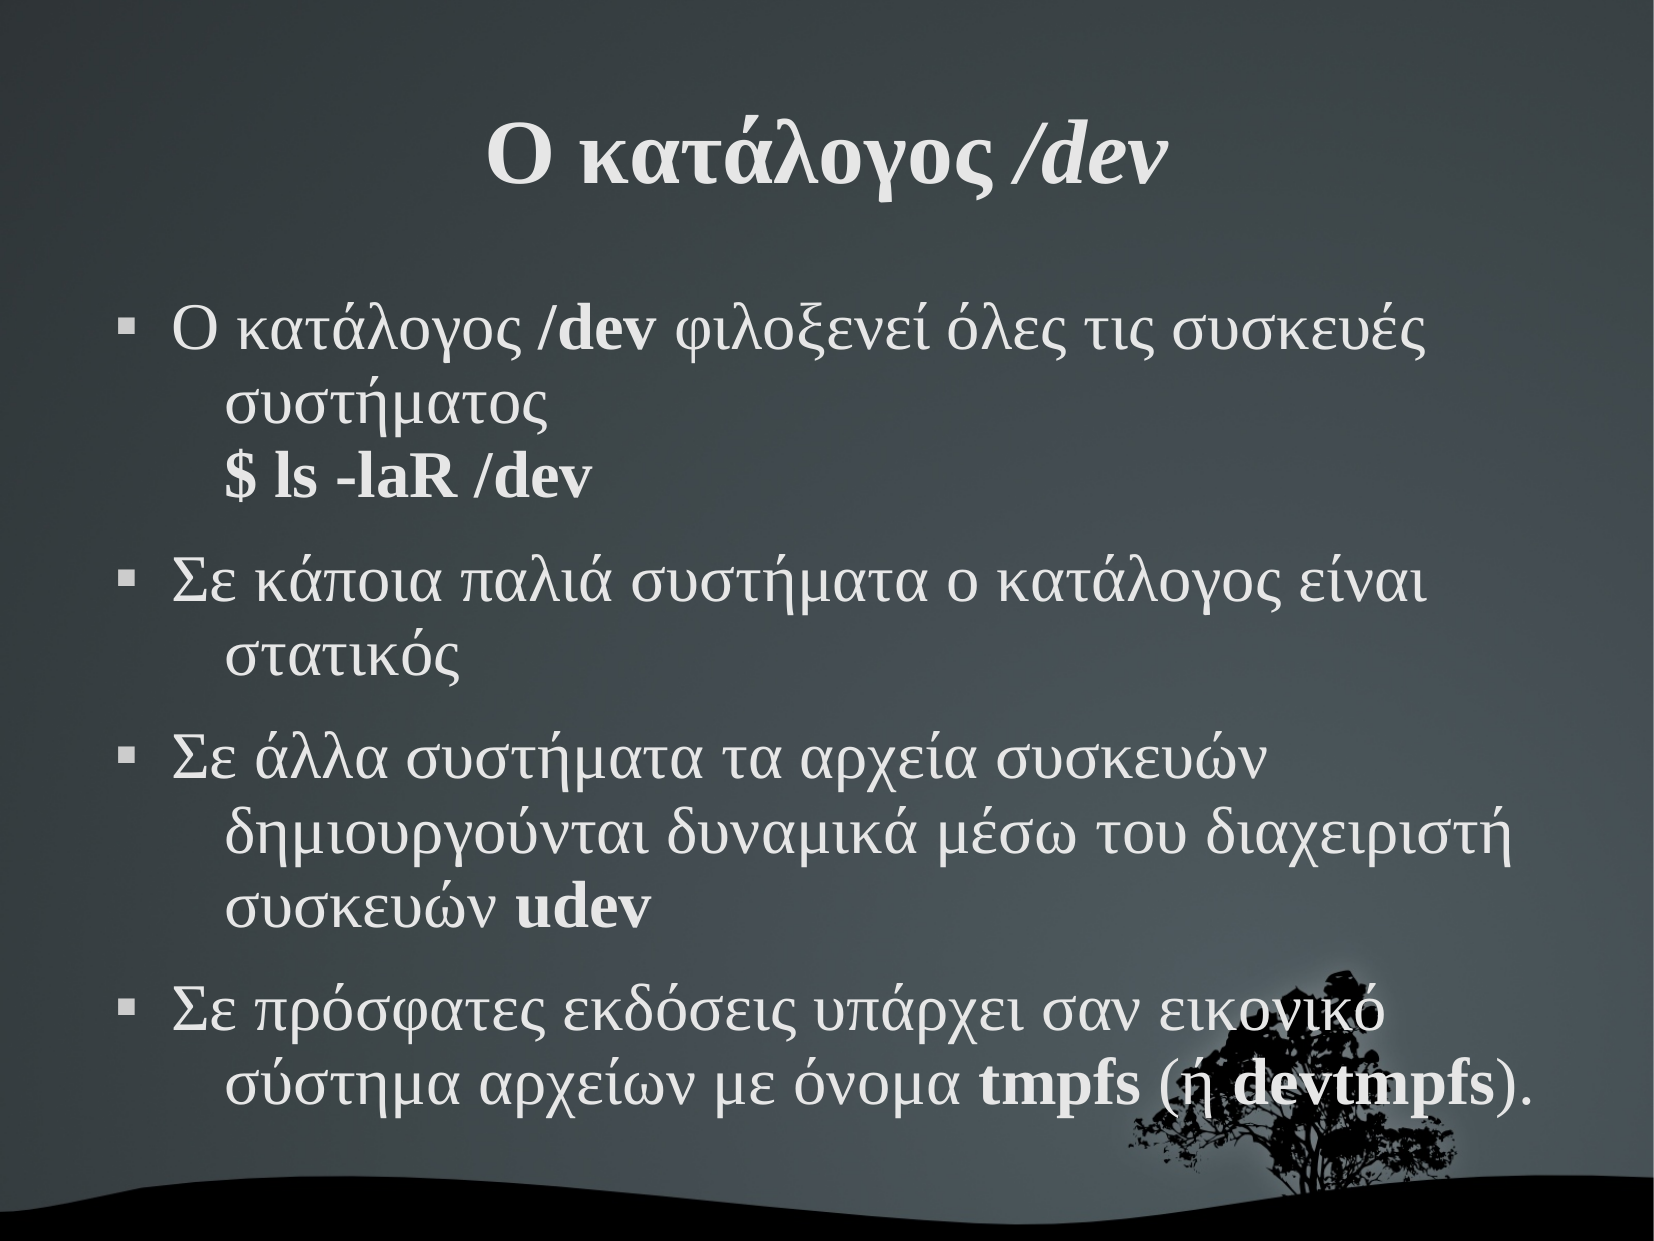

# Ο κατάλογος /dev
Ο κατάλογος /dev φιλοξενεί όλες τις συσκευές συστήματος
$ ls -laR /dev
Σε κάποια παλιά συστήματα ο κατάλογος είναι στατικός
Σε άλλα συστήματα τα αρχεία συσκευών δημιουργούνται δυναμικά μέσω του διαχειριστή συσκευών udev
Σε πρόσφατες εκδόσεις υπάρχει σαν εικονικό σύστημα αρχείων με όνομα tmpfs (ή devtmpfs).